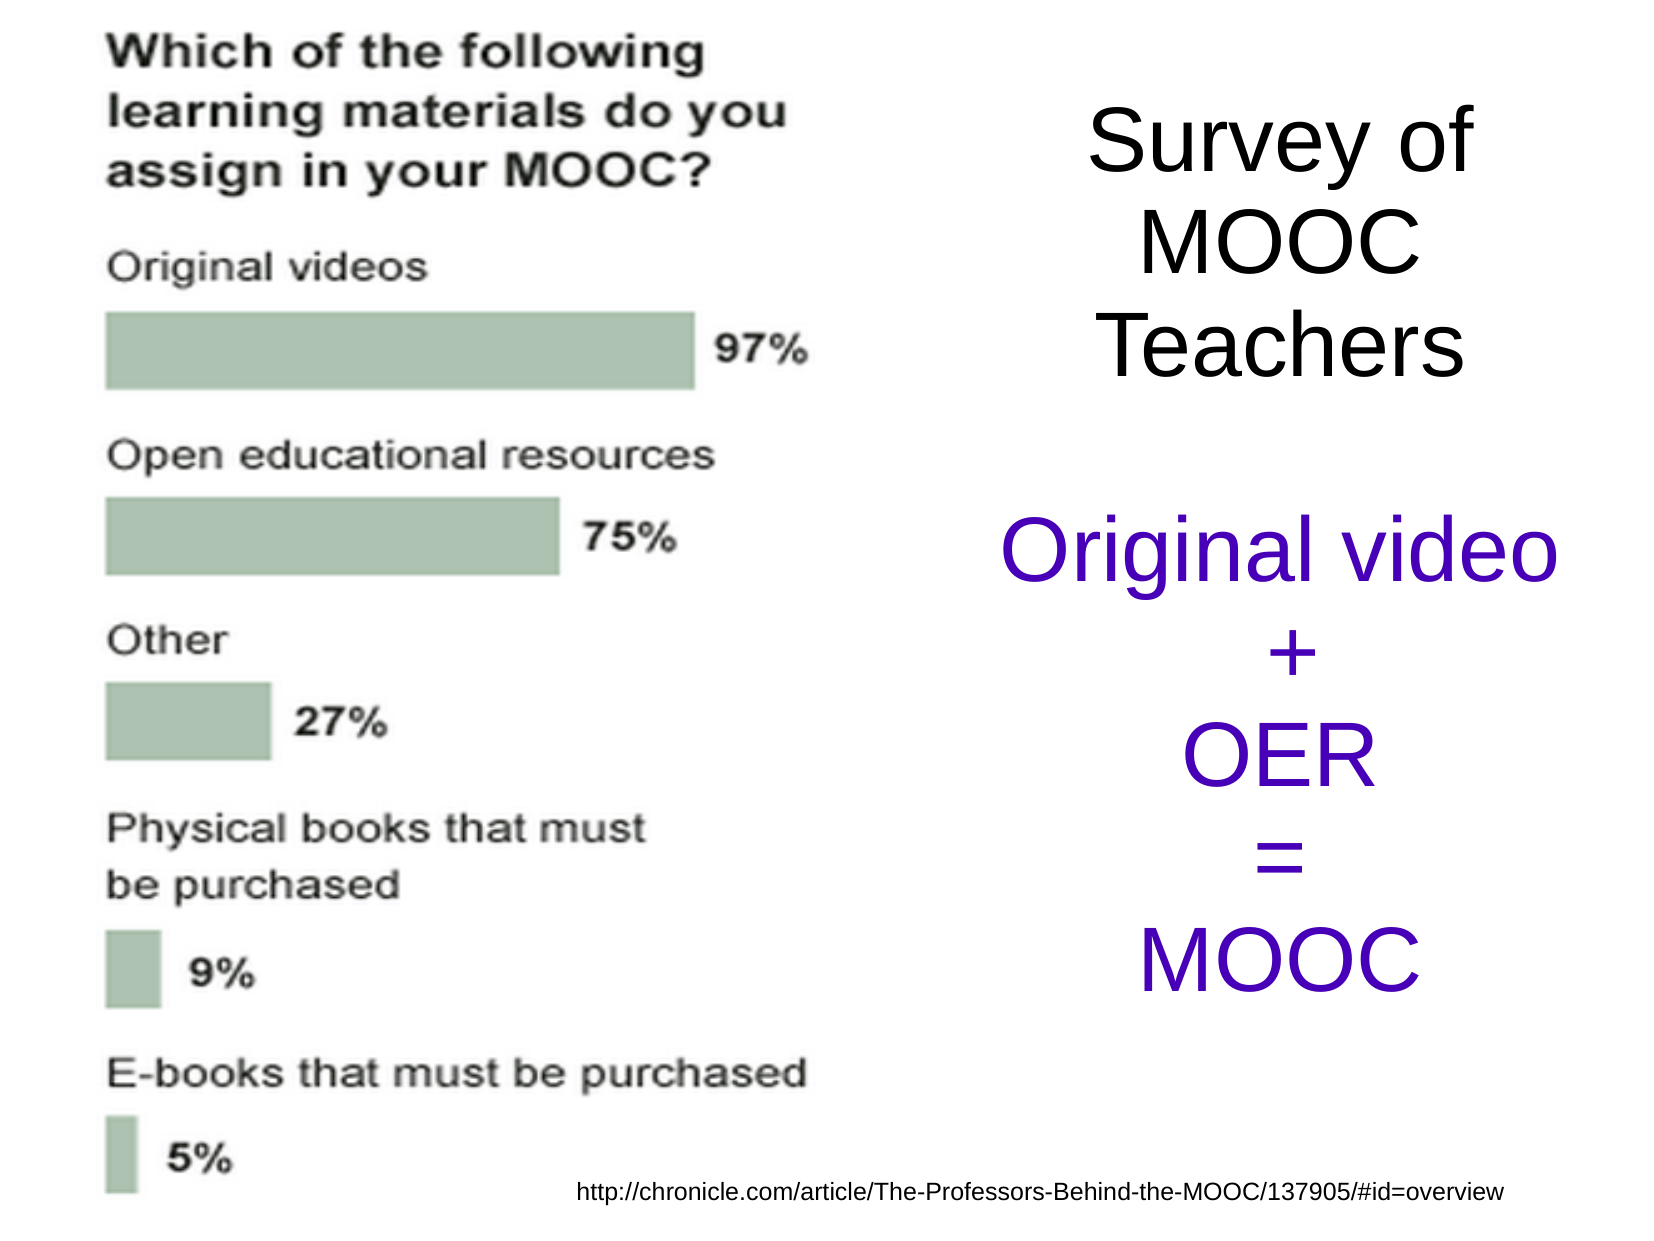

# Survey of MOOC Teachers Original video + OER = MOOC
http://chronicle.com/article/The-Professors-Behind-the-MOOC/137905/#id=overview